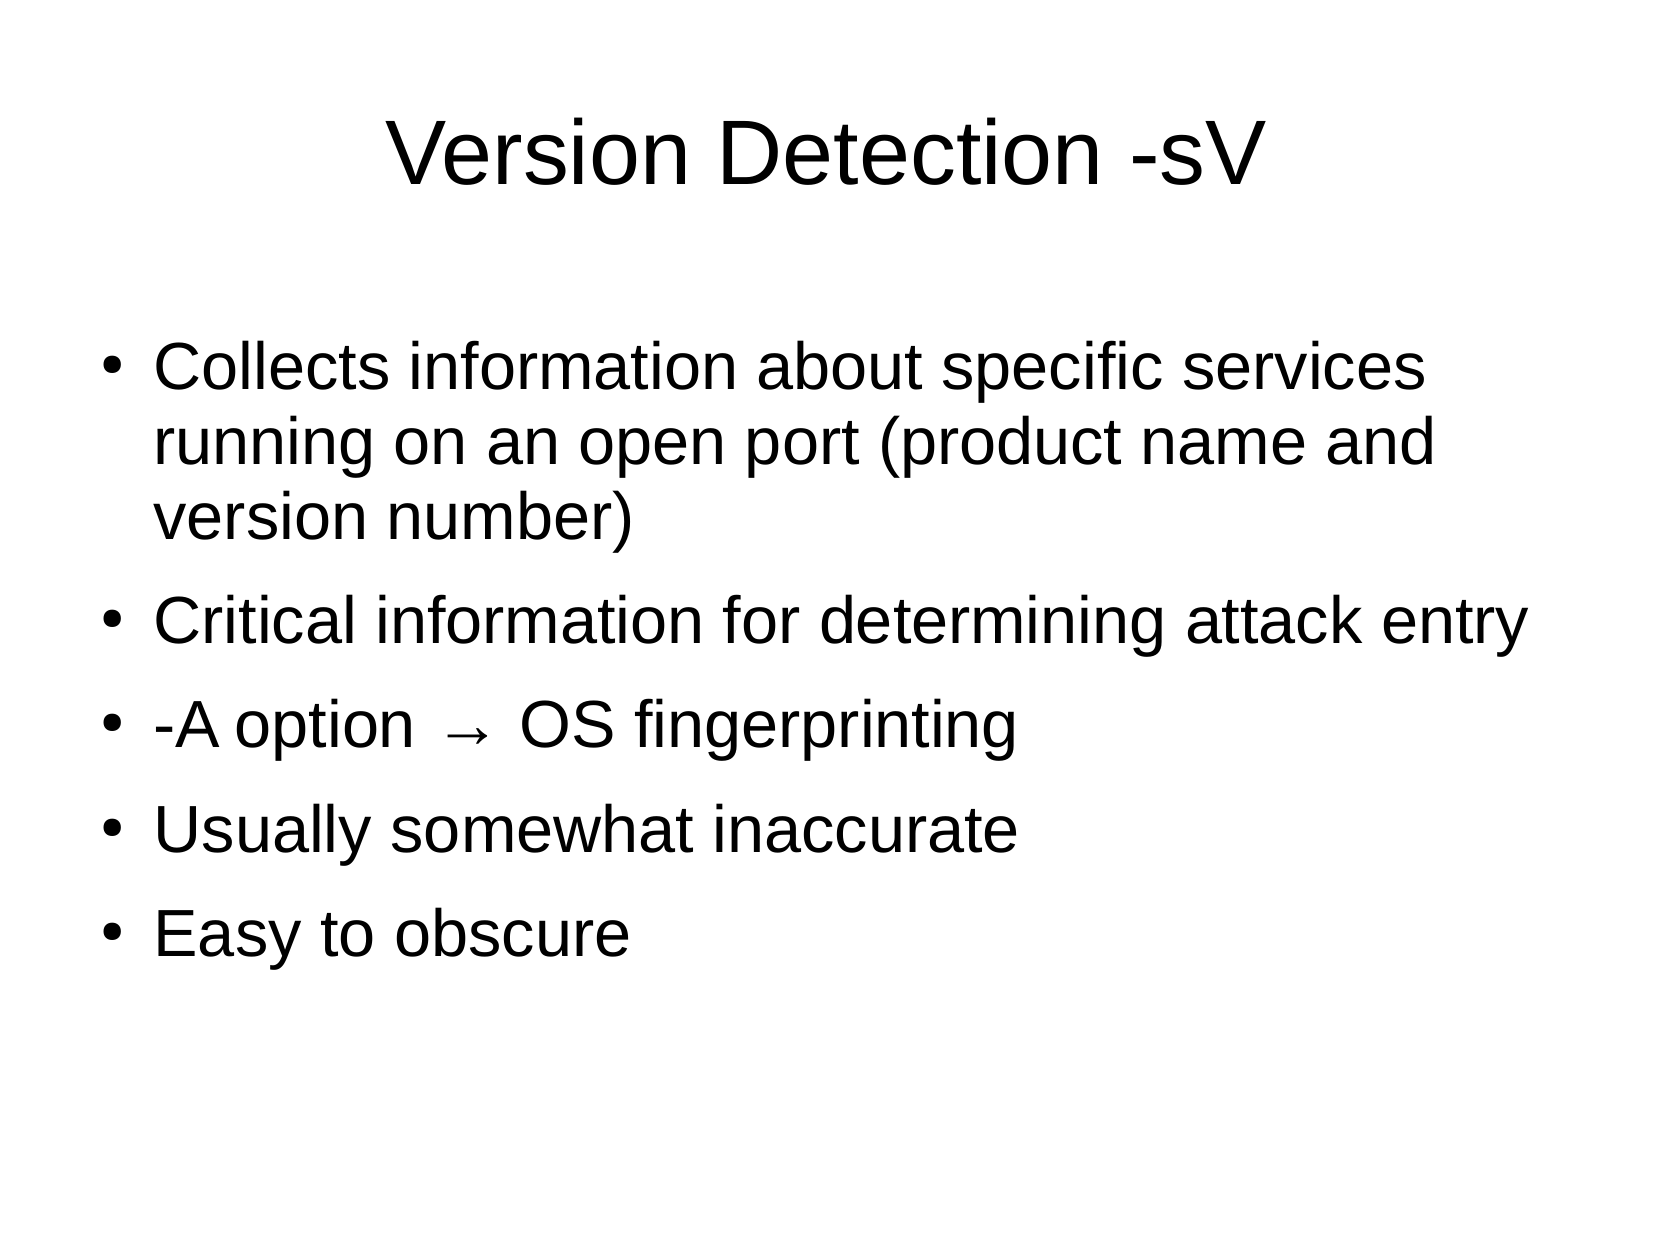

# Version Detection -sV
Collects information about specific services running on an open port (product name and version number)
Critical information for determining attack entry
-A option → OS fingerprinting
Usually somewhat inaccurate
Easy to obscure